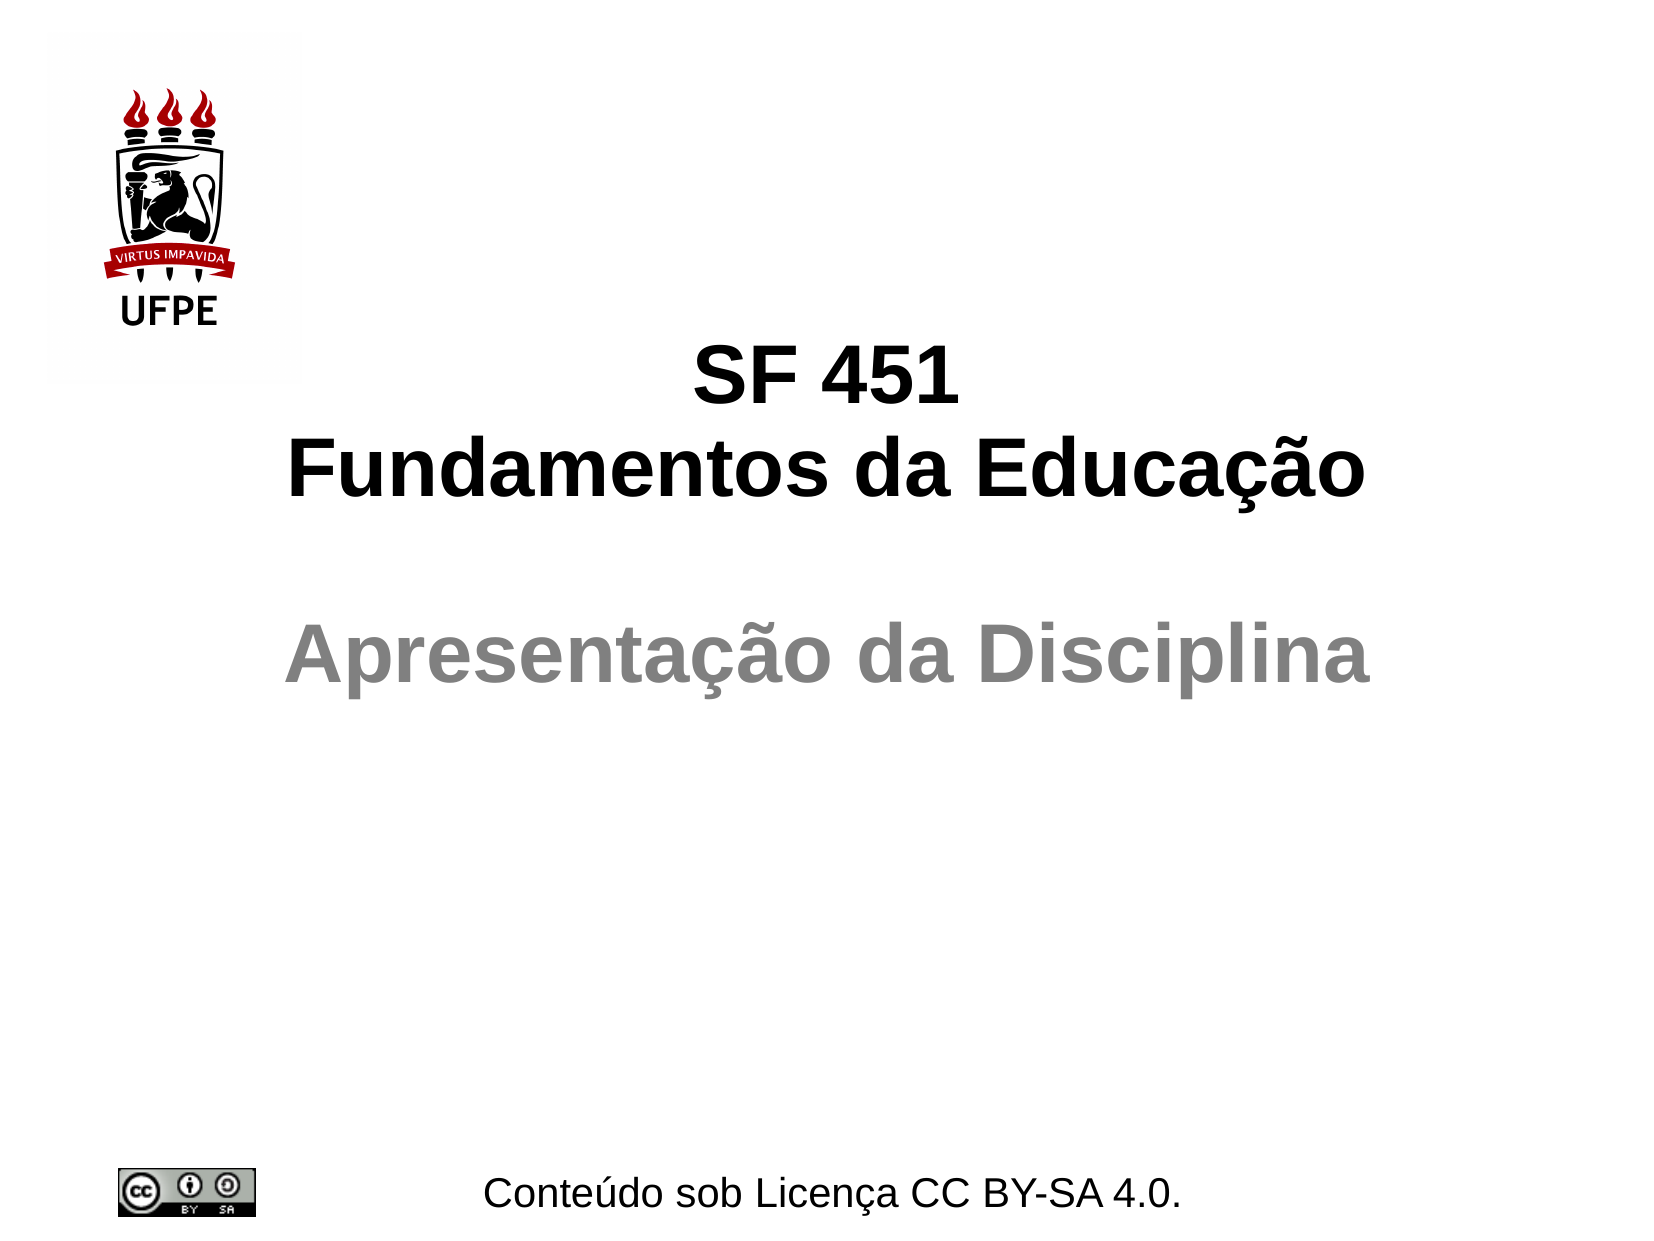

# SF 451 Fundamentos da Educação
Apresentação da Disciplina
Conteúdo sob Licença CC BY-SA 4.0.